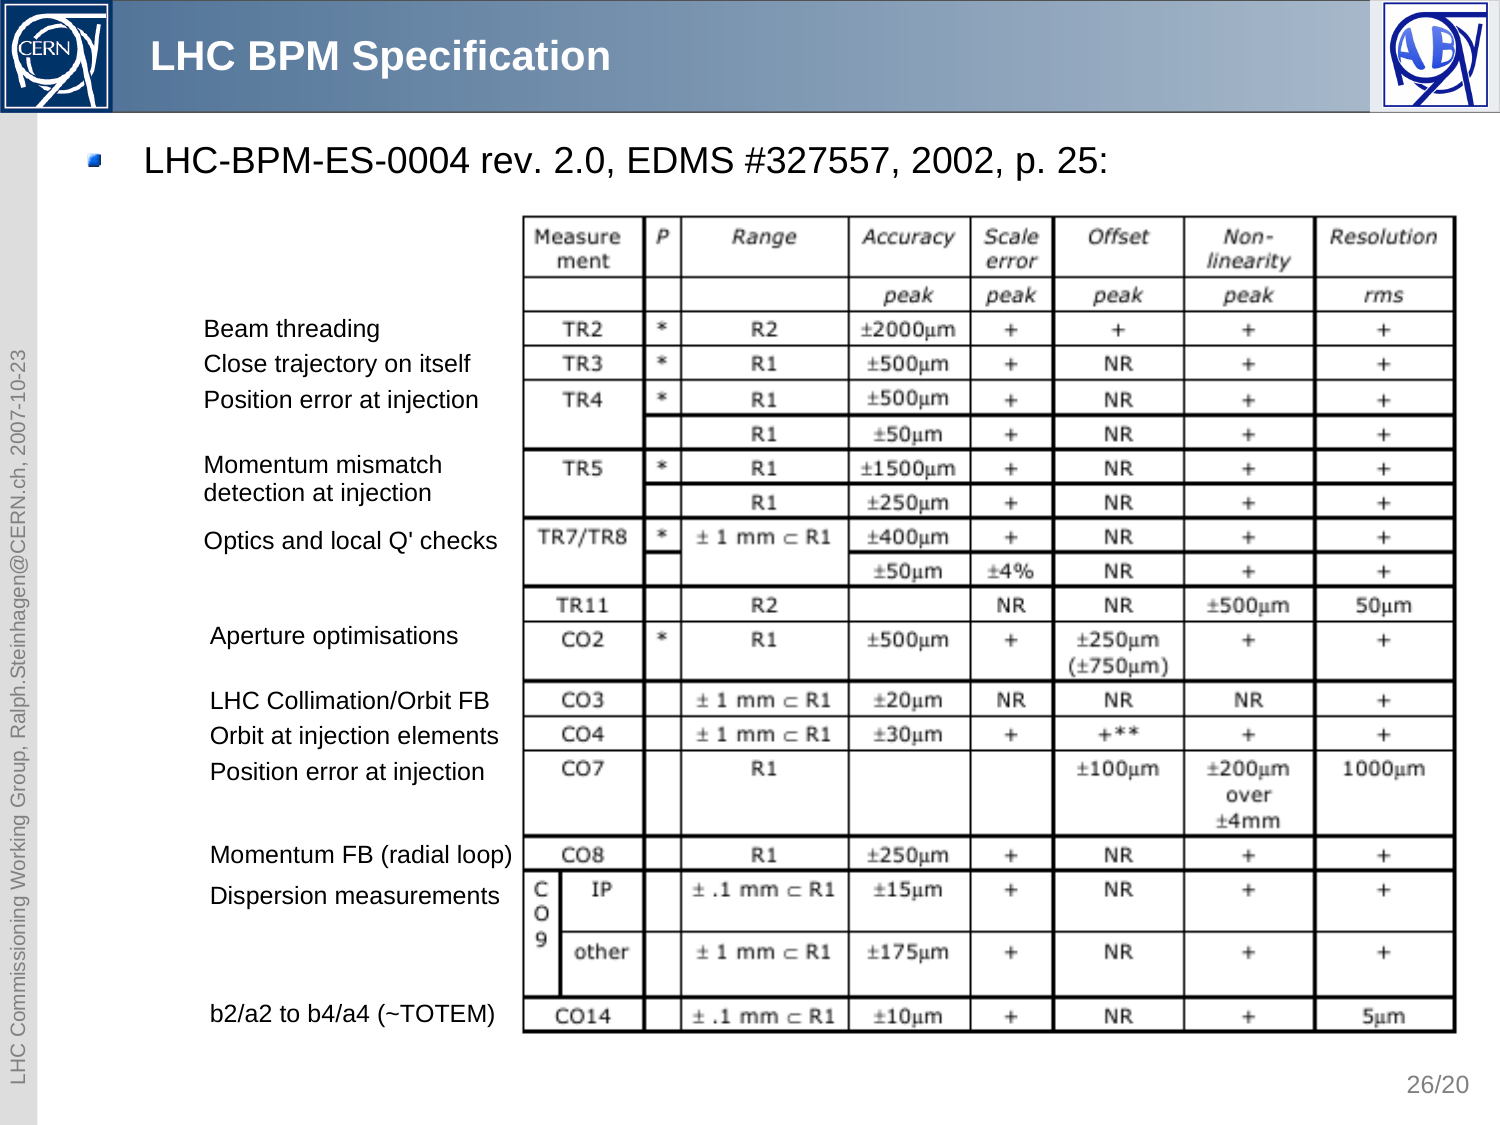

# LHC BPM Specification
LHC-BPM-ES-0004 rev. 2.0, EDMS #327557, 2002, p. 25:
Beam threading
Close trajectory on itself
Position error at injection
Momentum mismatch
detection at injection
Optics and local Q' checks
Aperture optimisations
LHC Collimation/Orbit FB
Orbit at injection elements
Position error at injection
Momentum FB (radial loop)
Dispersion measurements
b2/a2 to b4/a4 (~TOTEM)